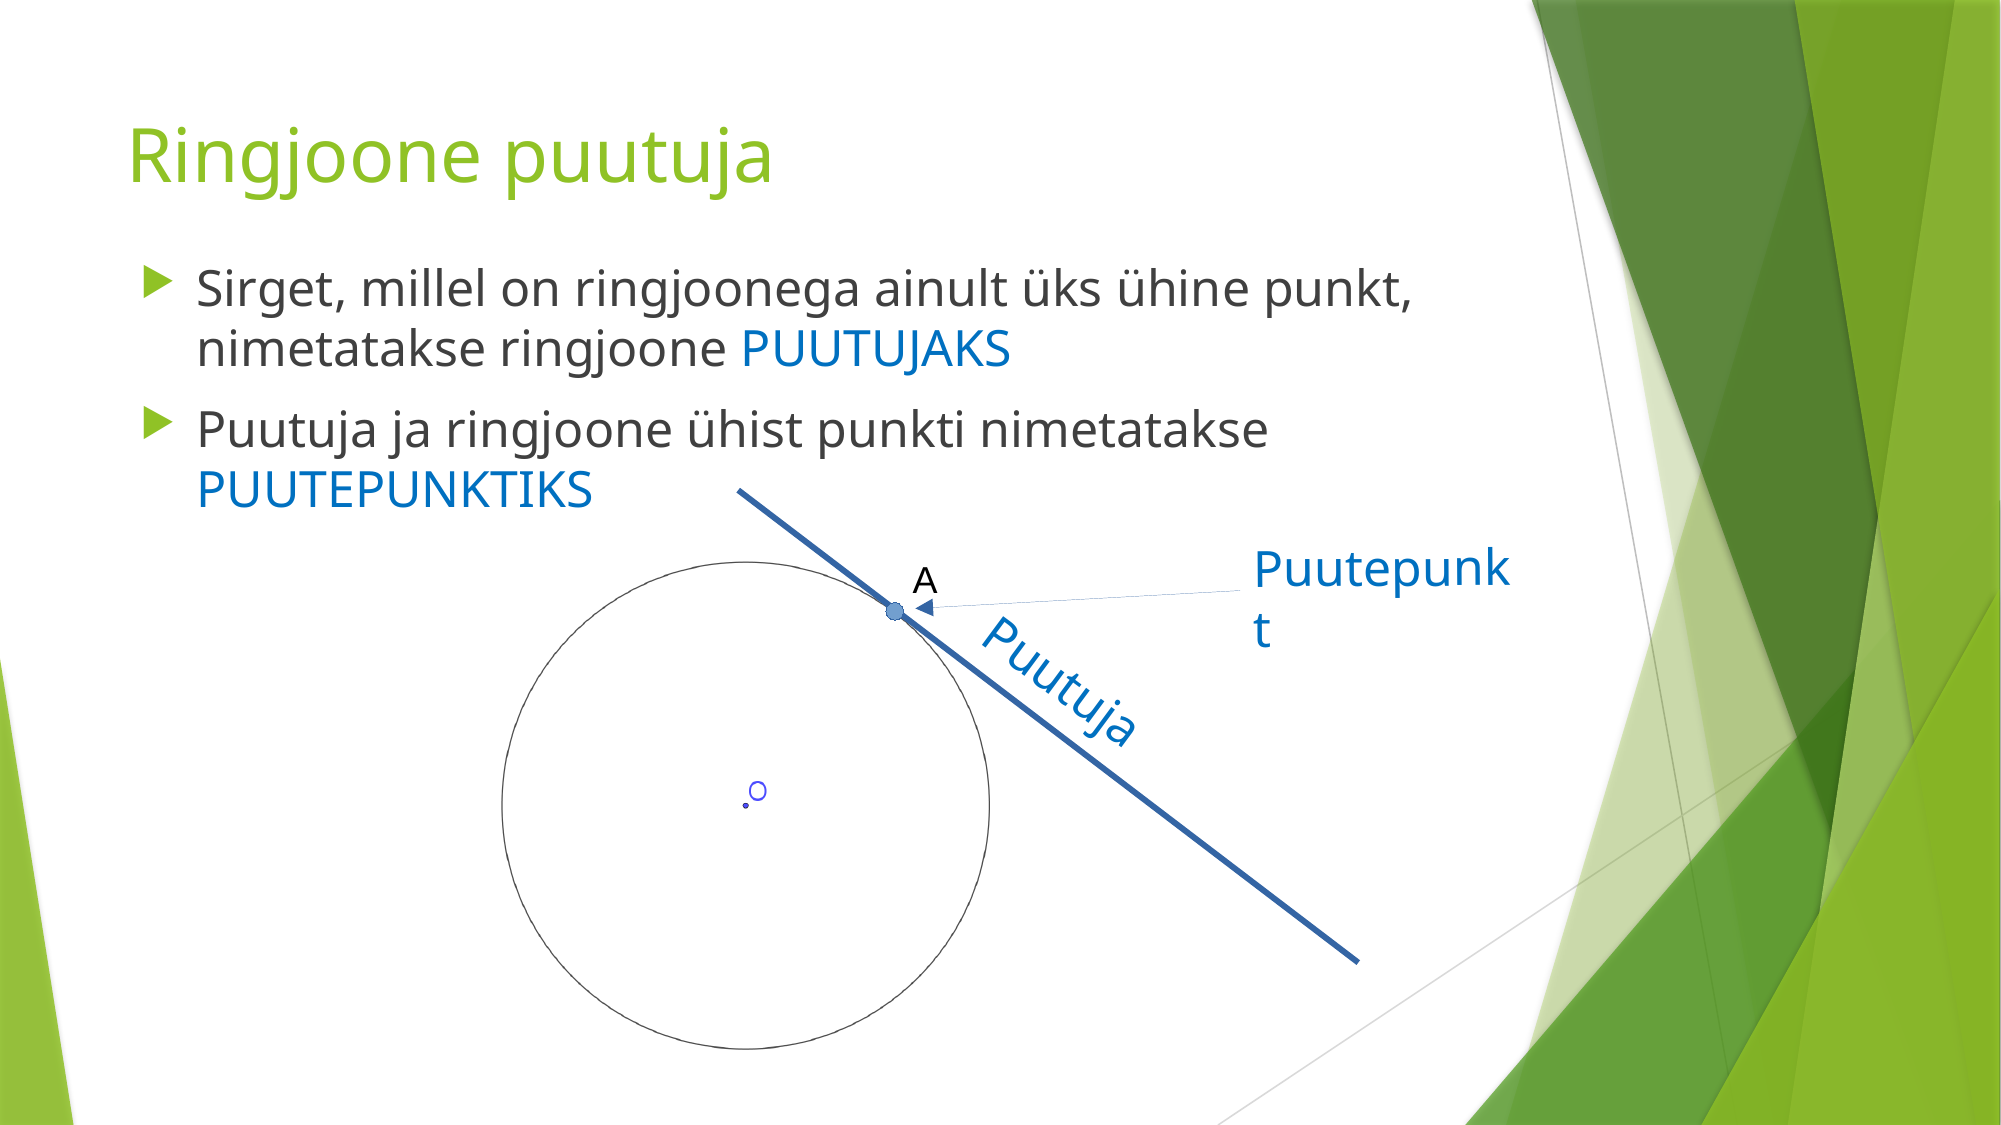

# Ringjoone puutuja
Sirget, millel on ringjoonega ainult üks ühine punkt, nimetatakse ringjoone PUUTUJAKS
Puutuja ja ringjoone ühist punkti nimetatakse PUUTEPUNKTIKS
Puutepunkt
A
Puutuja